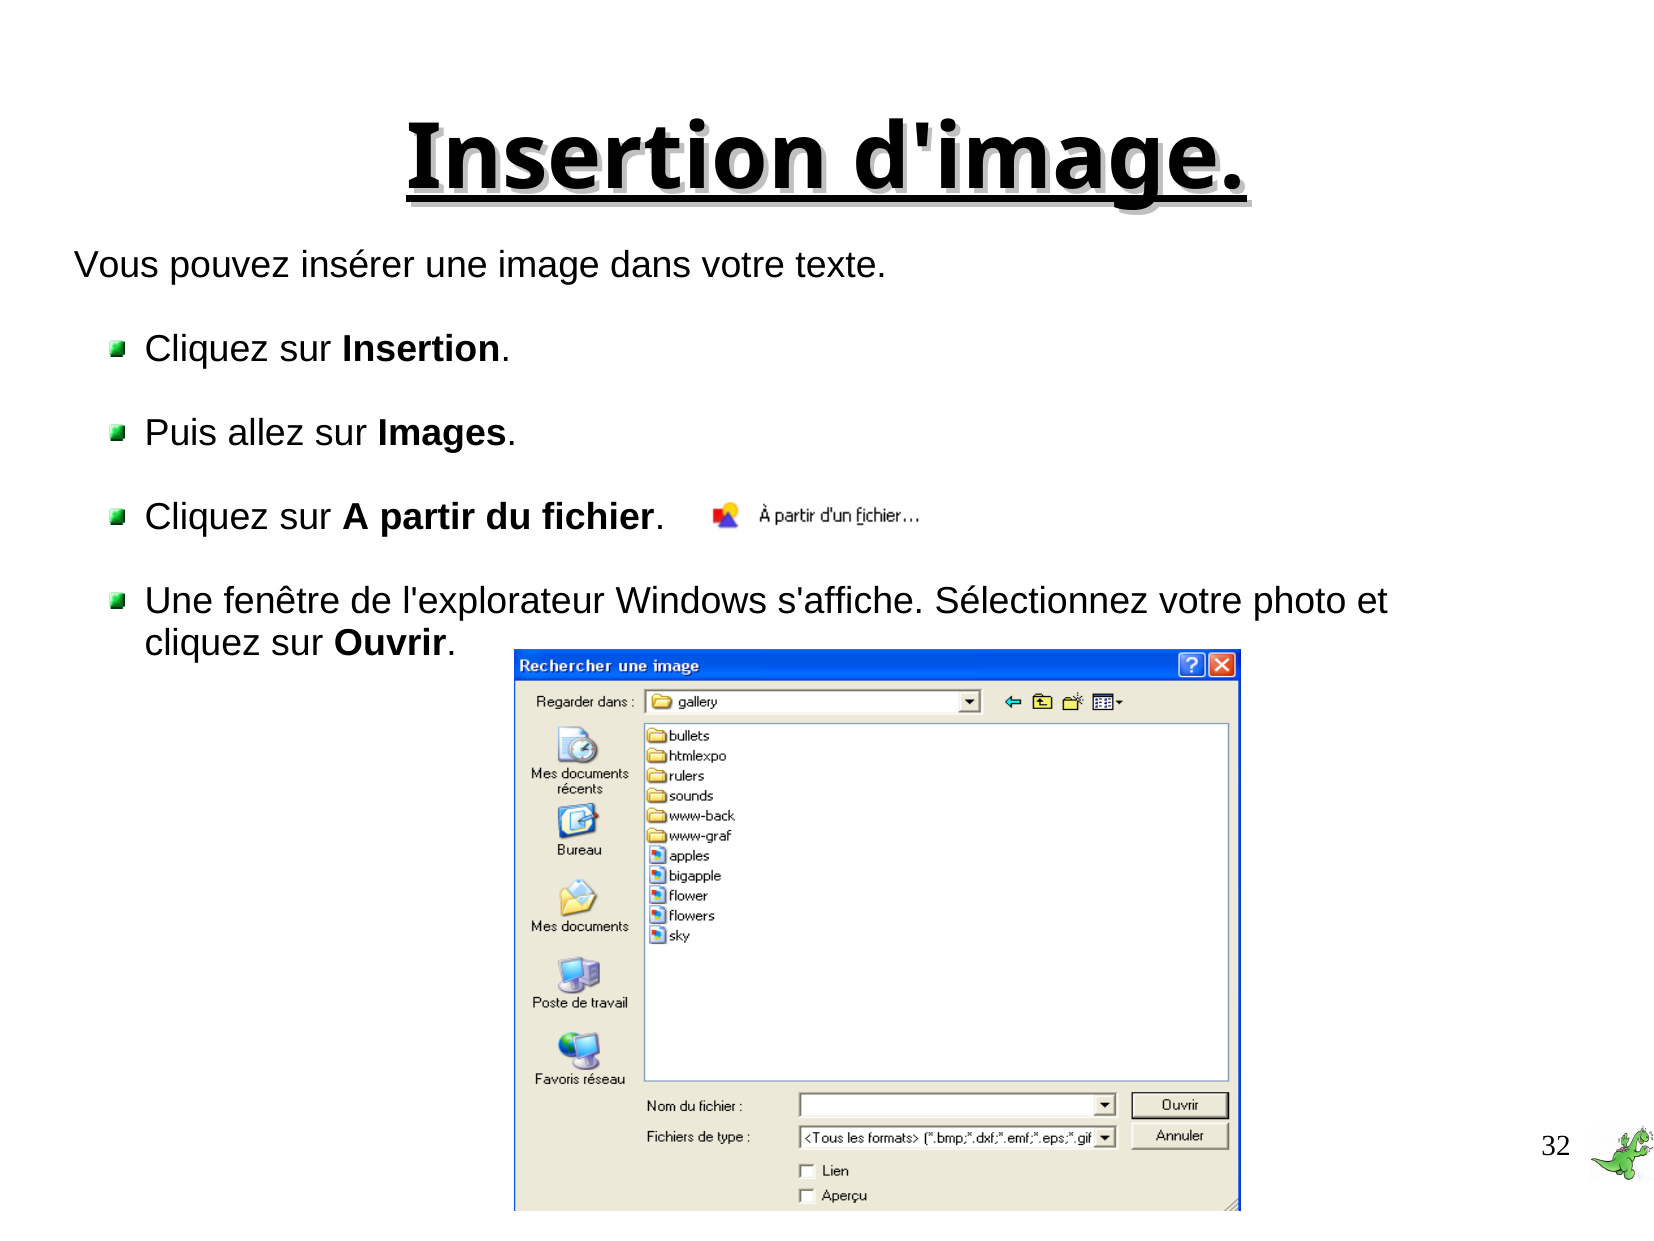

# Insertion d'image.
Vous pouvez insérer une image dans votre texte.
Cliquez sur Insertion.
Puis allez sur Images.
Cliquez sur A partir du fichier.
Une fenêtre de l'explorateur Windows s'affiche. Sélectionnez votre photo et cliquez sur Ouvrir.
32